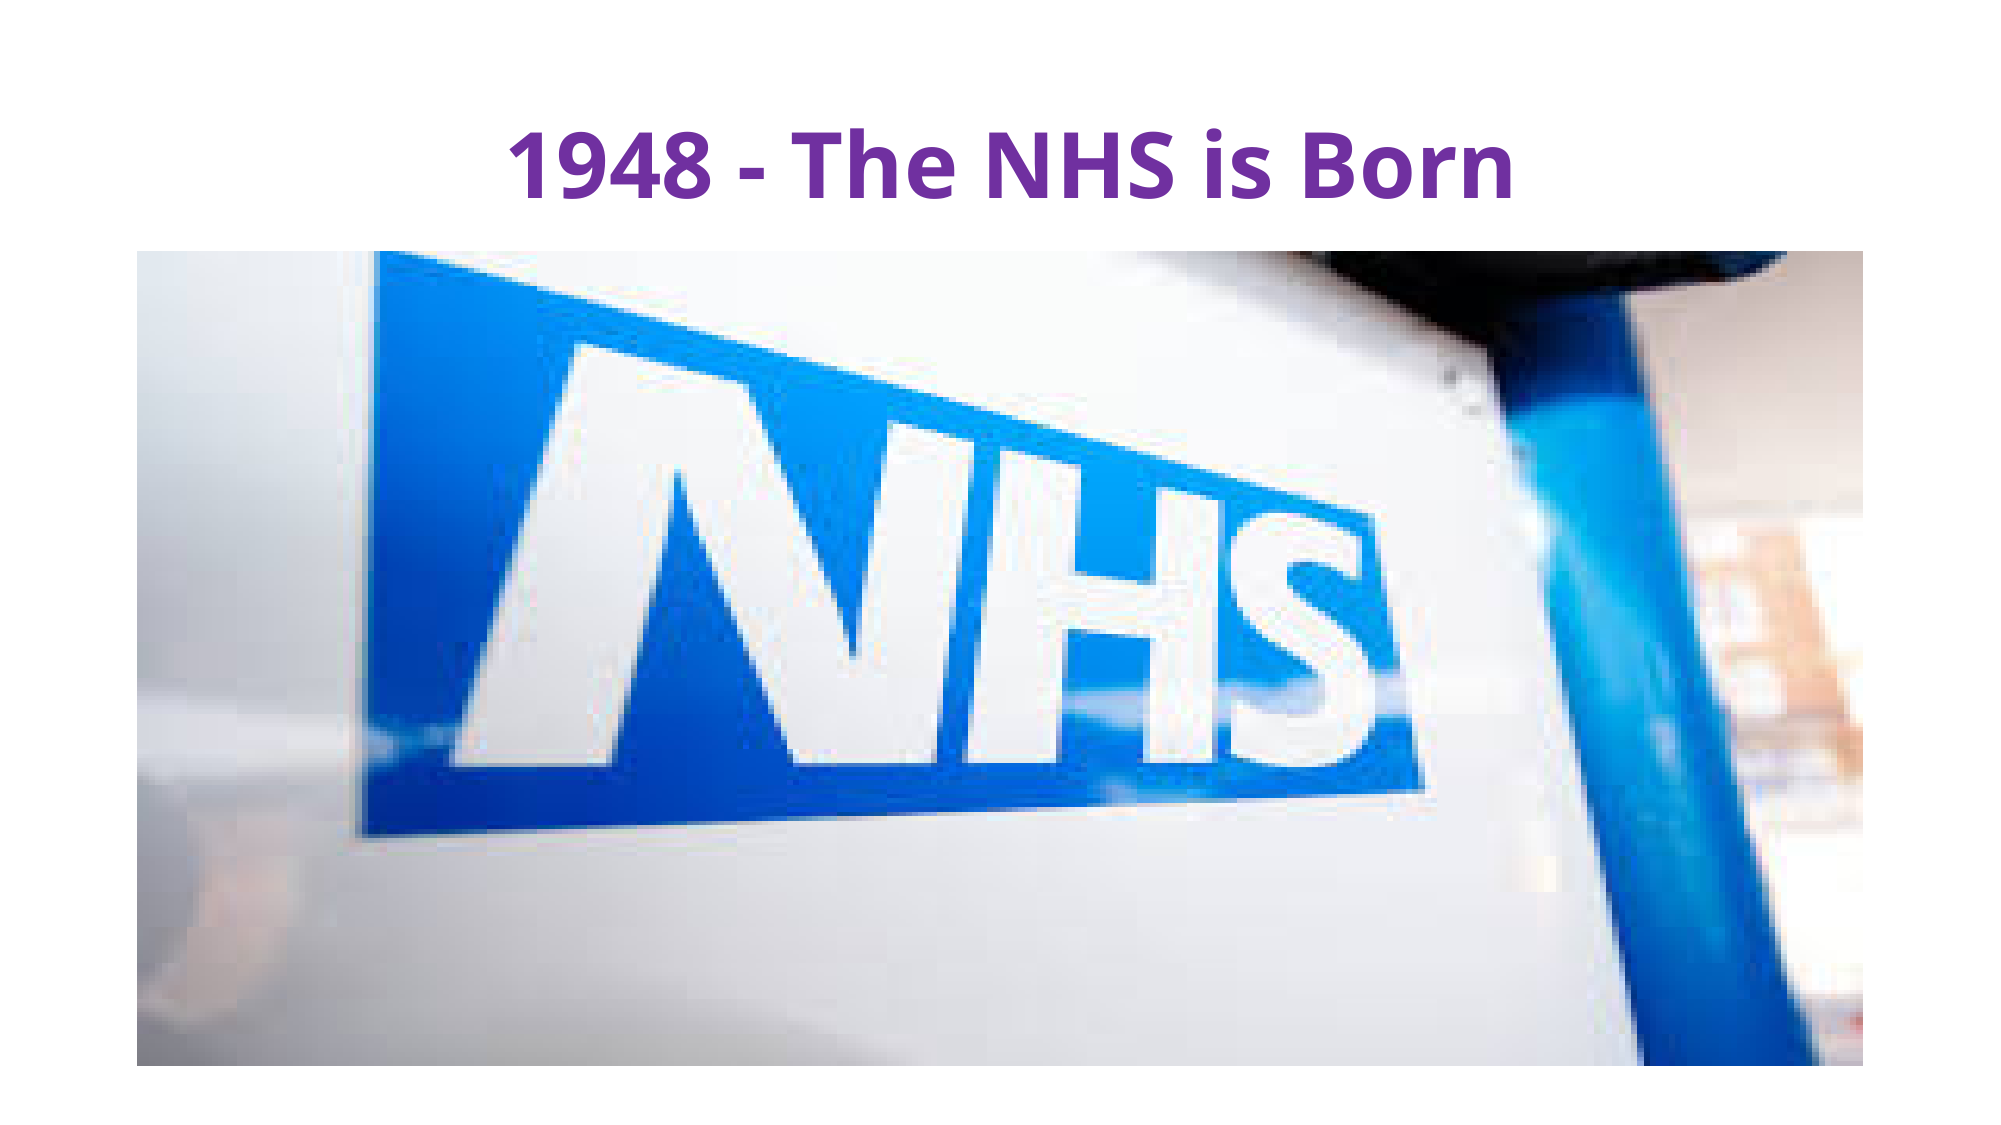

# 1948 - The NHS is Born